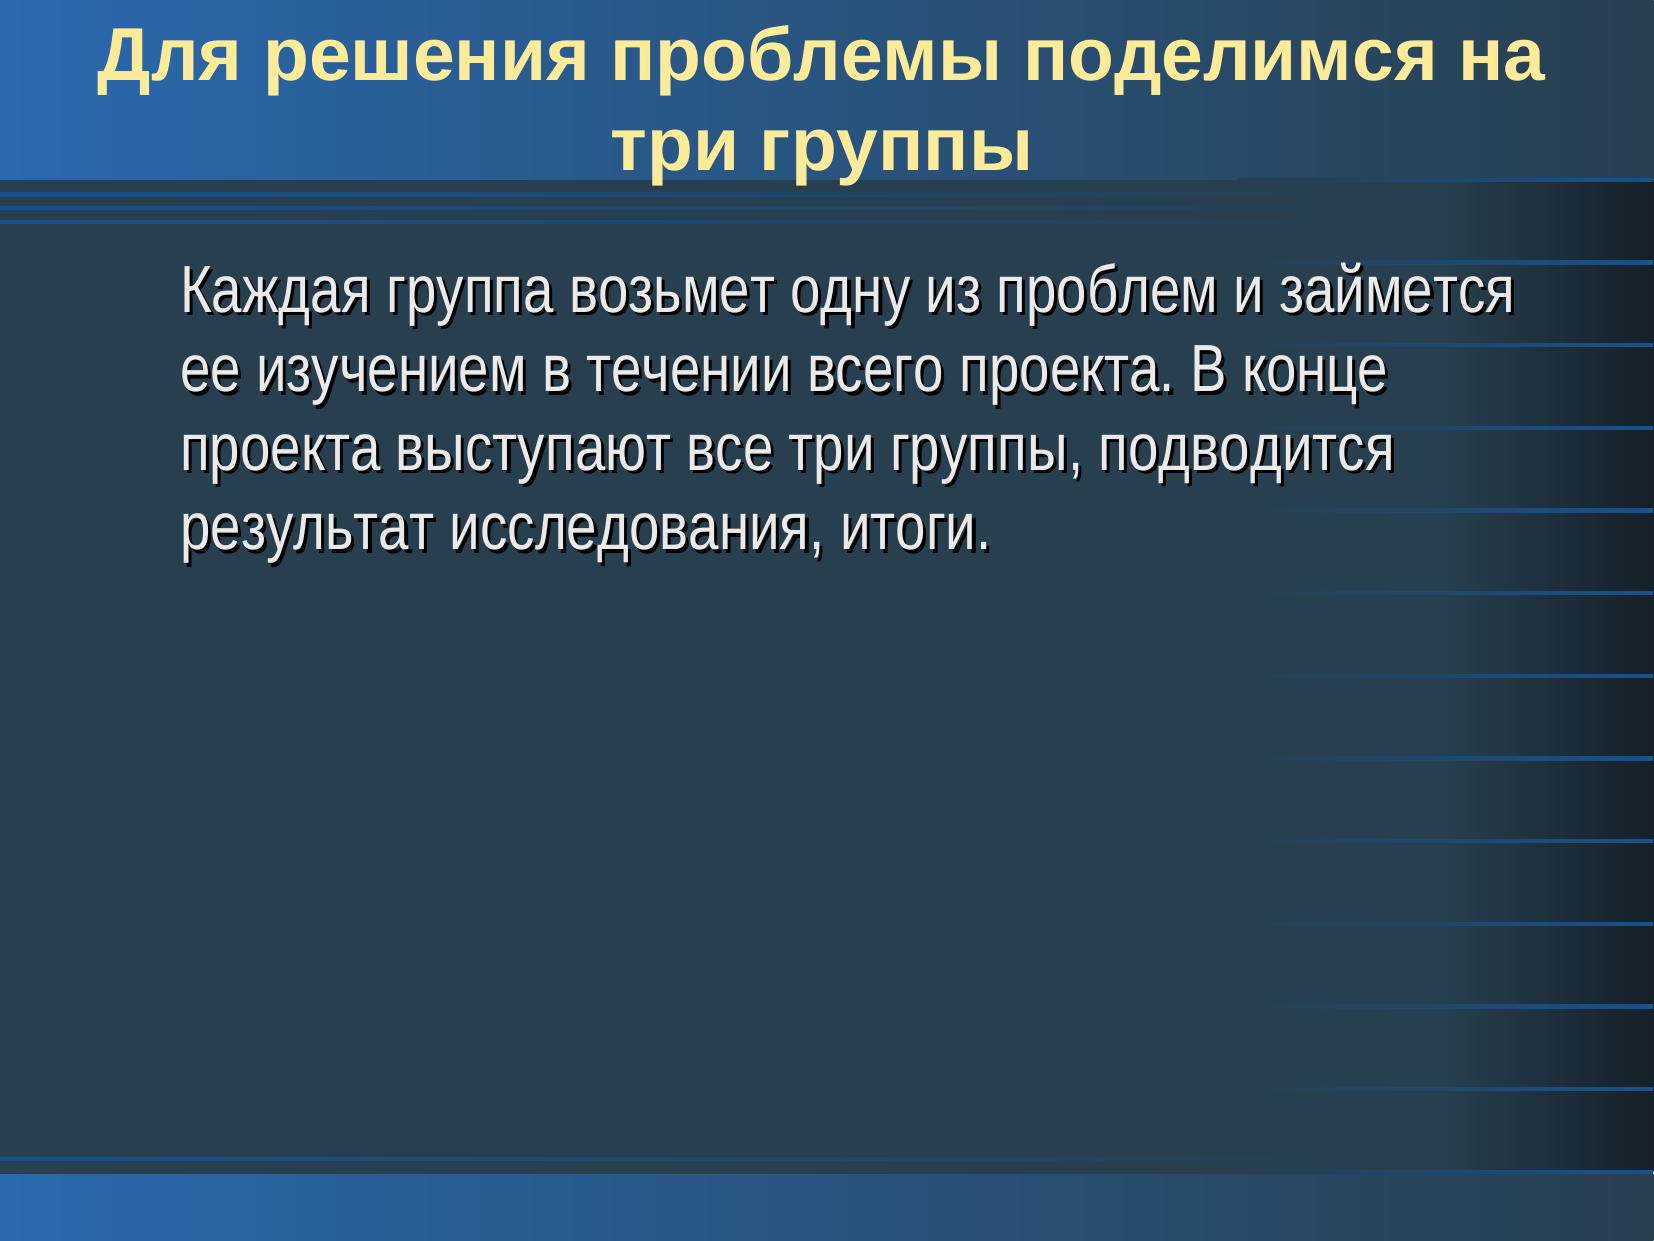

# Для решения проблемы поделимся на три группы
Каждая группа возьмет одну из проблем и займется ее изучением в течении всего проекта. В конце проекта выступают все три группы, подводится результат исследования, итоги.